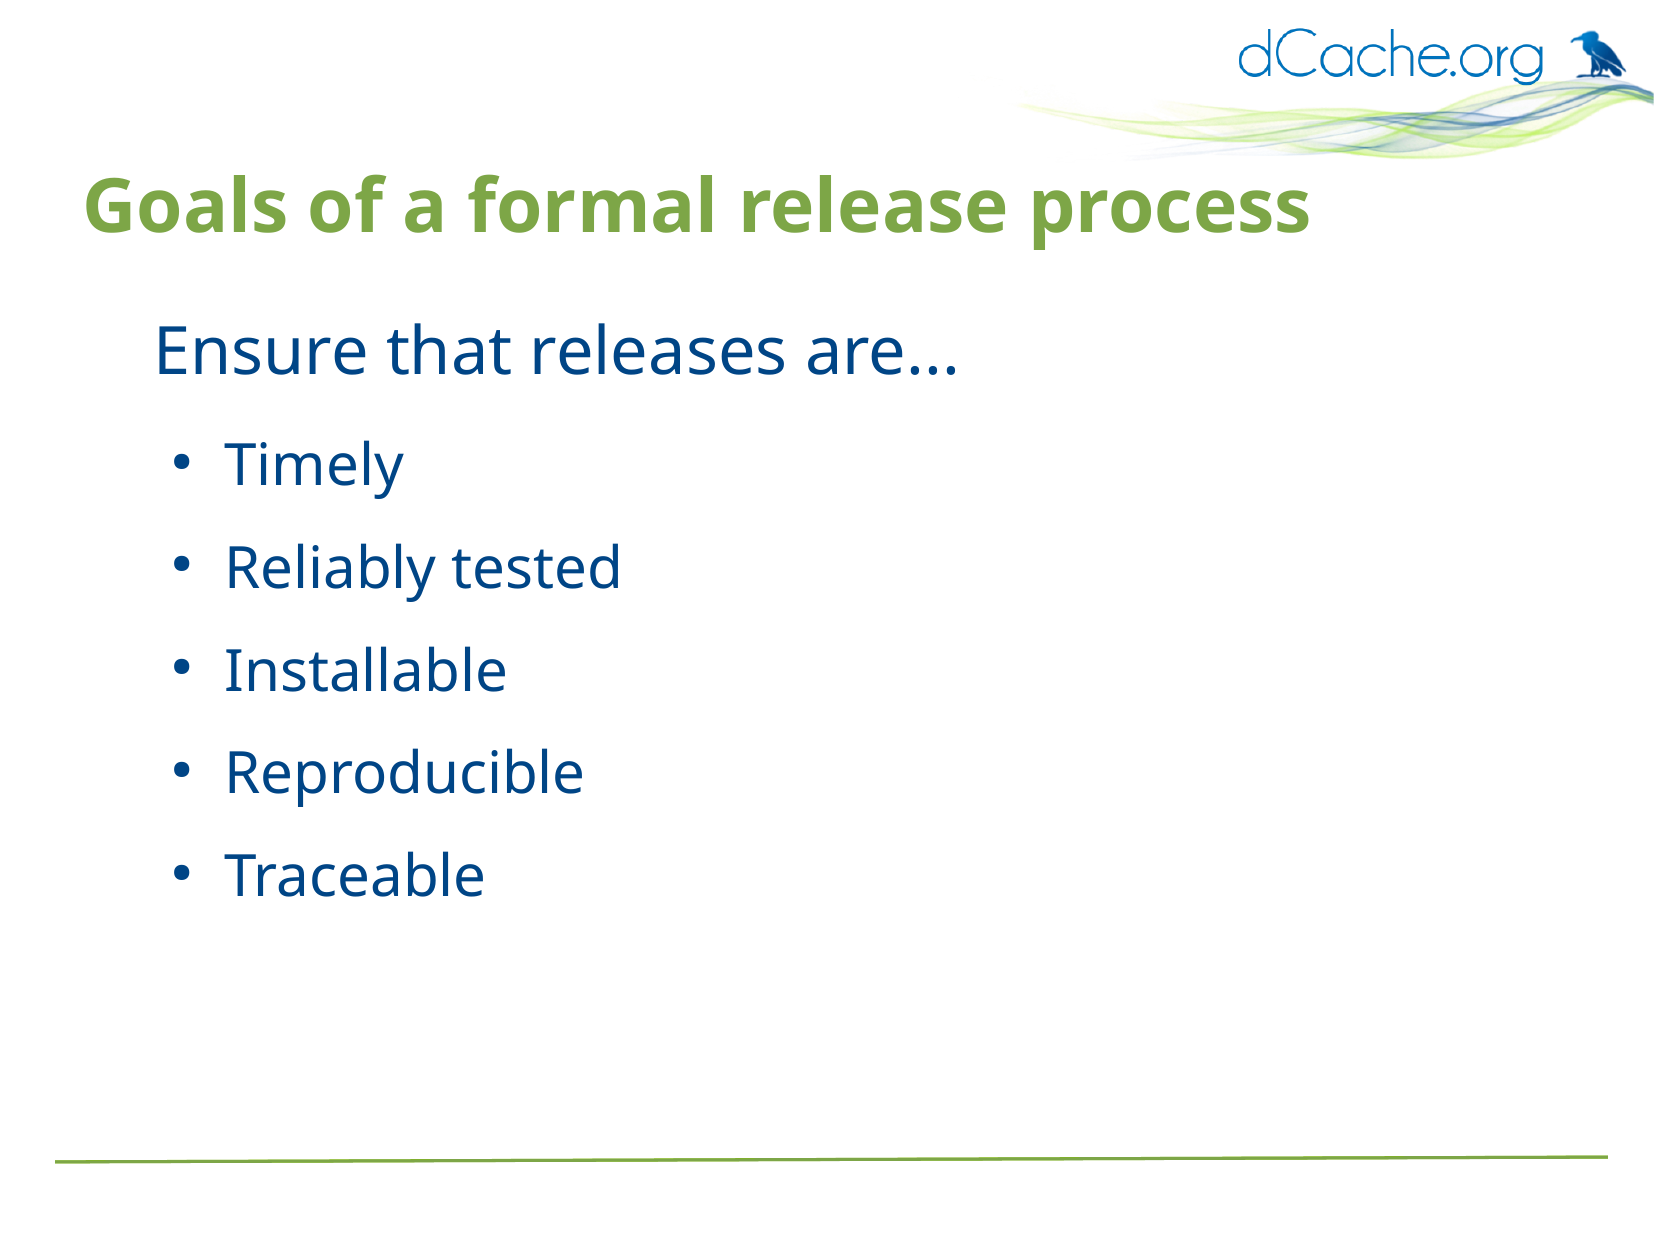

# Goals of a formal release process
Ensure that releases are...
Timely
Reliably tested
Installable
Reproducible
Traceable